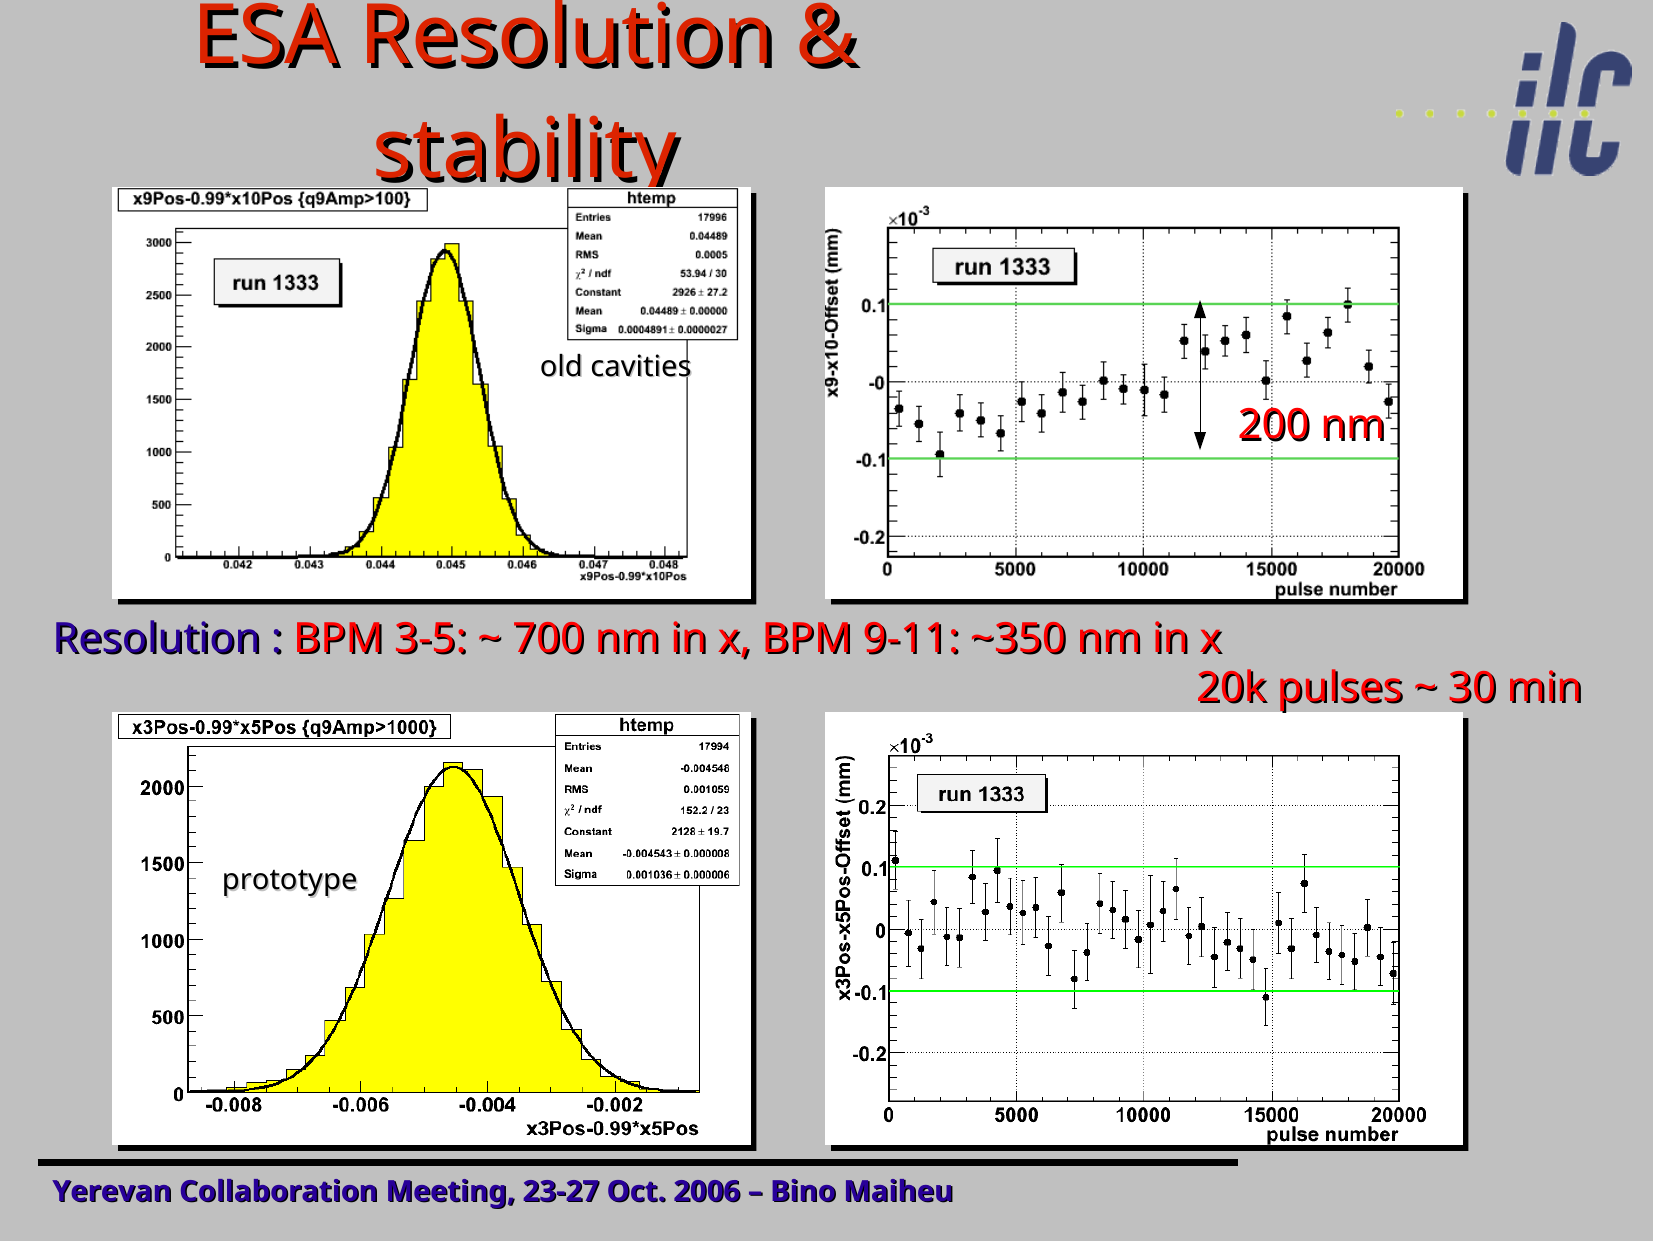

# ESA Resolution & stability
old cavities
200 nm
Resolution : BPM 3-5: ~ 700 nm in x, BPM 9-11: ~350 nm in x
20k pulses ~ 30 min
prototype
Yerevan Collaboration Meeting, 23-27 Oct. 2006 – Bino Maiheu